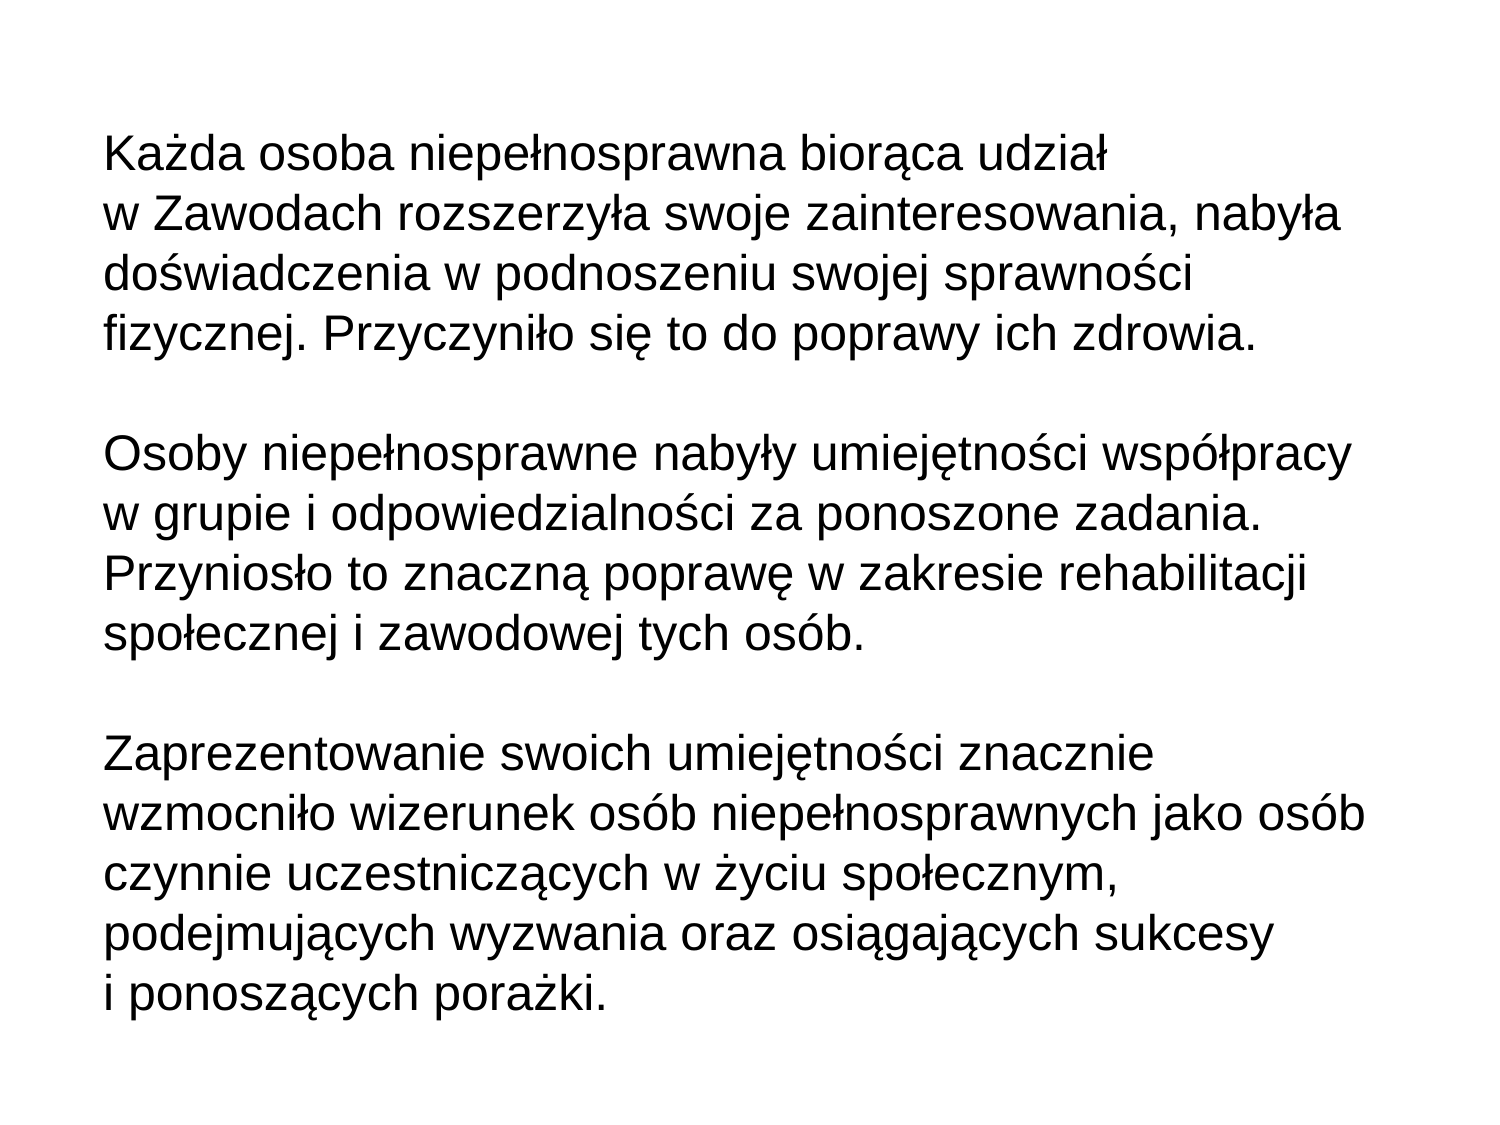

Każda osoba niepełnosprawna biorąca udział
w Zawodach rozszerzyła swoje zainteresowania, nabyła doświadczenia w podnoszeniu swojej sprawności fizycznej. Przyczyniło się to do poprawy ich zdrowia.
Osoby niepełnosprawne nabyły umiejętności współpracy w grupie i odpowiedzialności za ponoszone zadania. Przyniosło to znaczną poprawę w zakresie rehabilitacji społecznej i zawodowej tych osób.
Zaprezentowanie swoich umiejętności znacznie wzmocniło wizerunek osób niepełnosprawnych jako osób czynnie uczestniczących w życiu społecznym, podejmujących wyzwania oraz osiągających sukcesy
i ponoszących porażki.